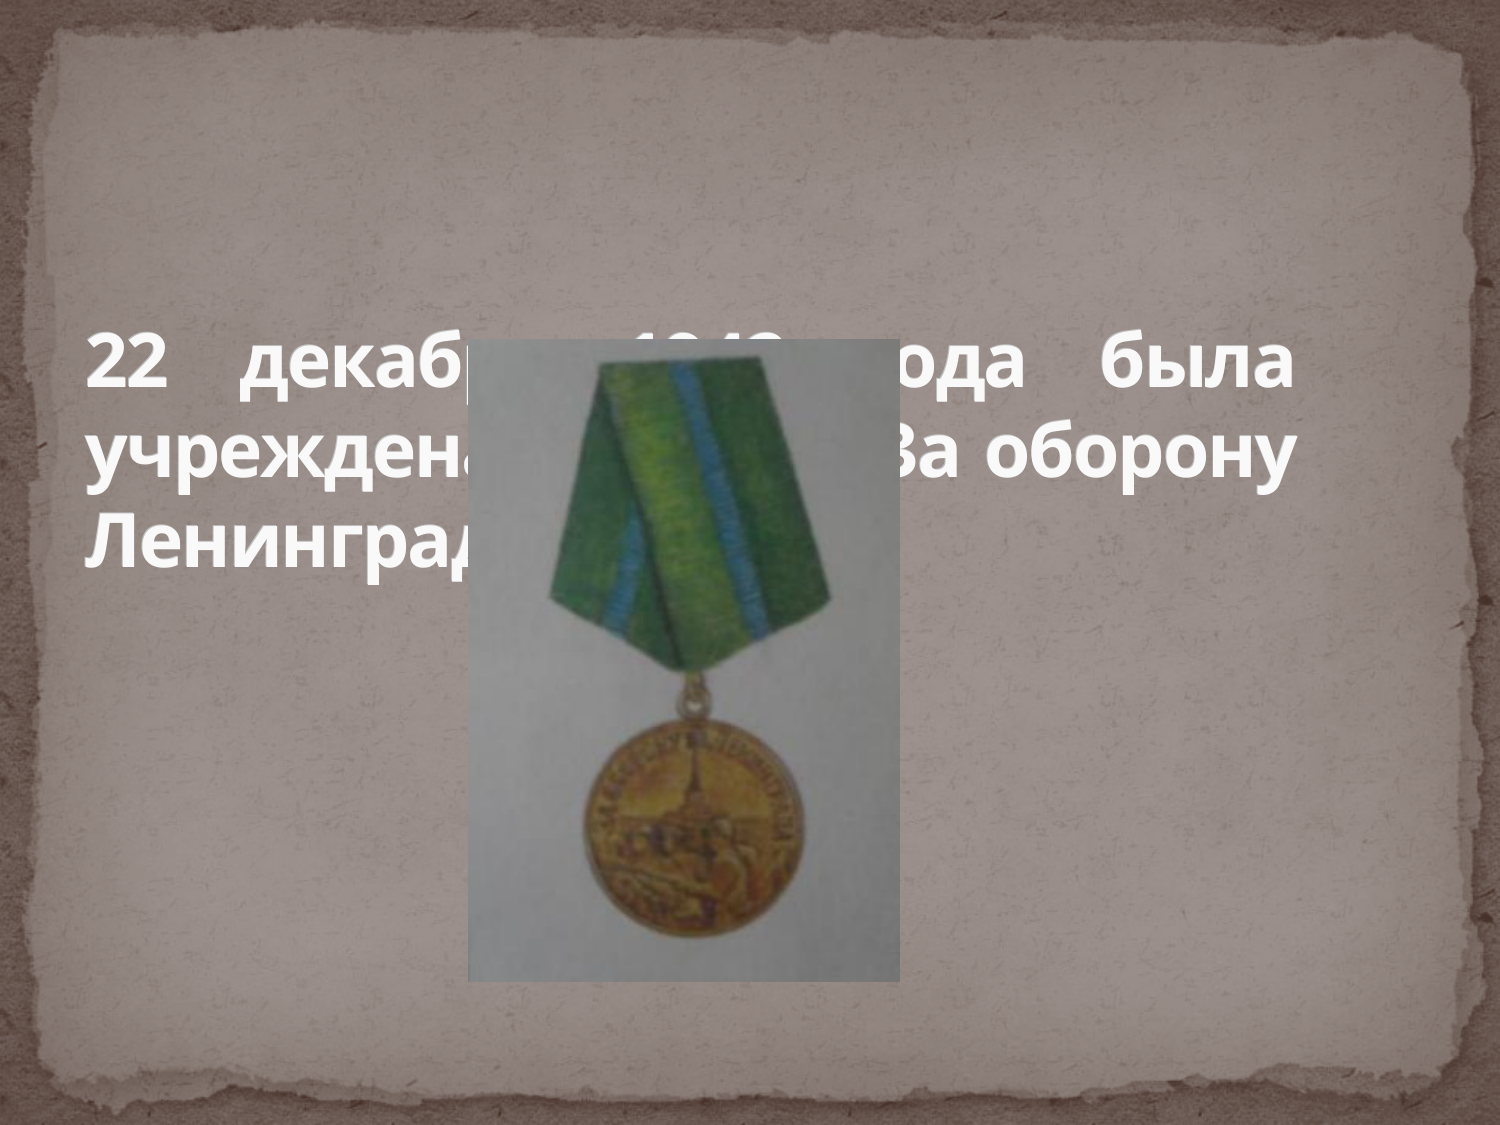

# 22 декабря 1942 года была учреждена медаль "За оборону Ленинграда".